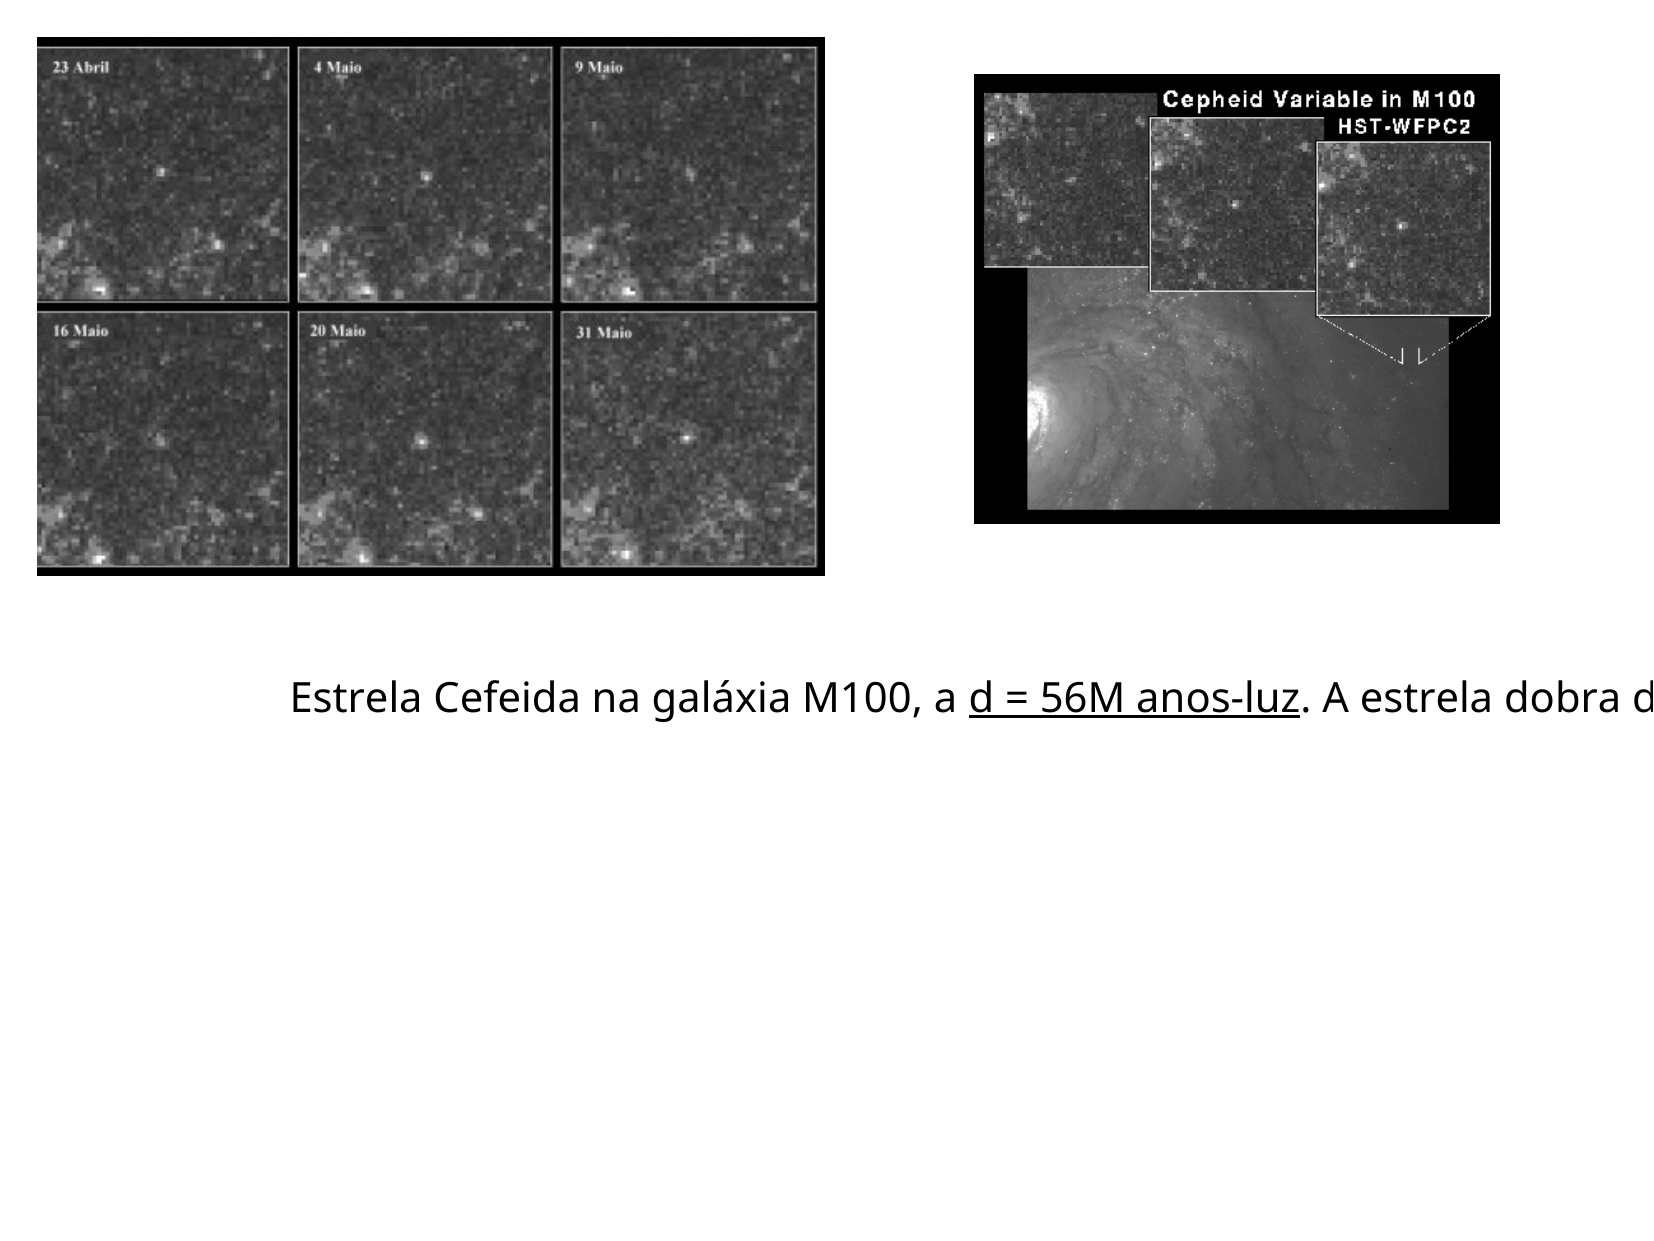

Estrela Cefeida na galáxia M100, a d = 56M anos-luz. A estrela dobra de brilho (passando de 24.5 para 25.3 mag) em 51.3 dias. P = 102.6 dias.